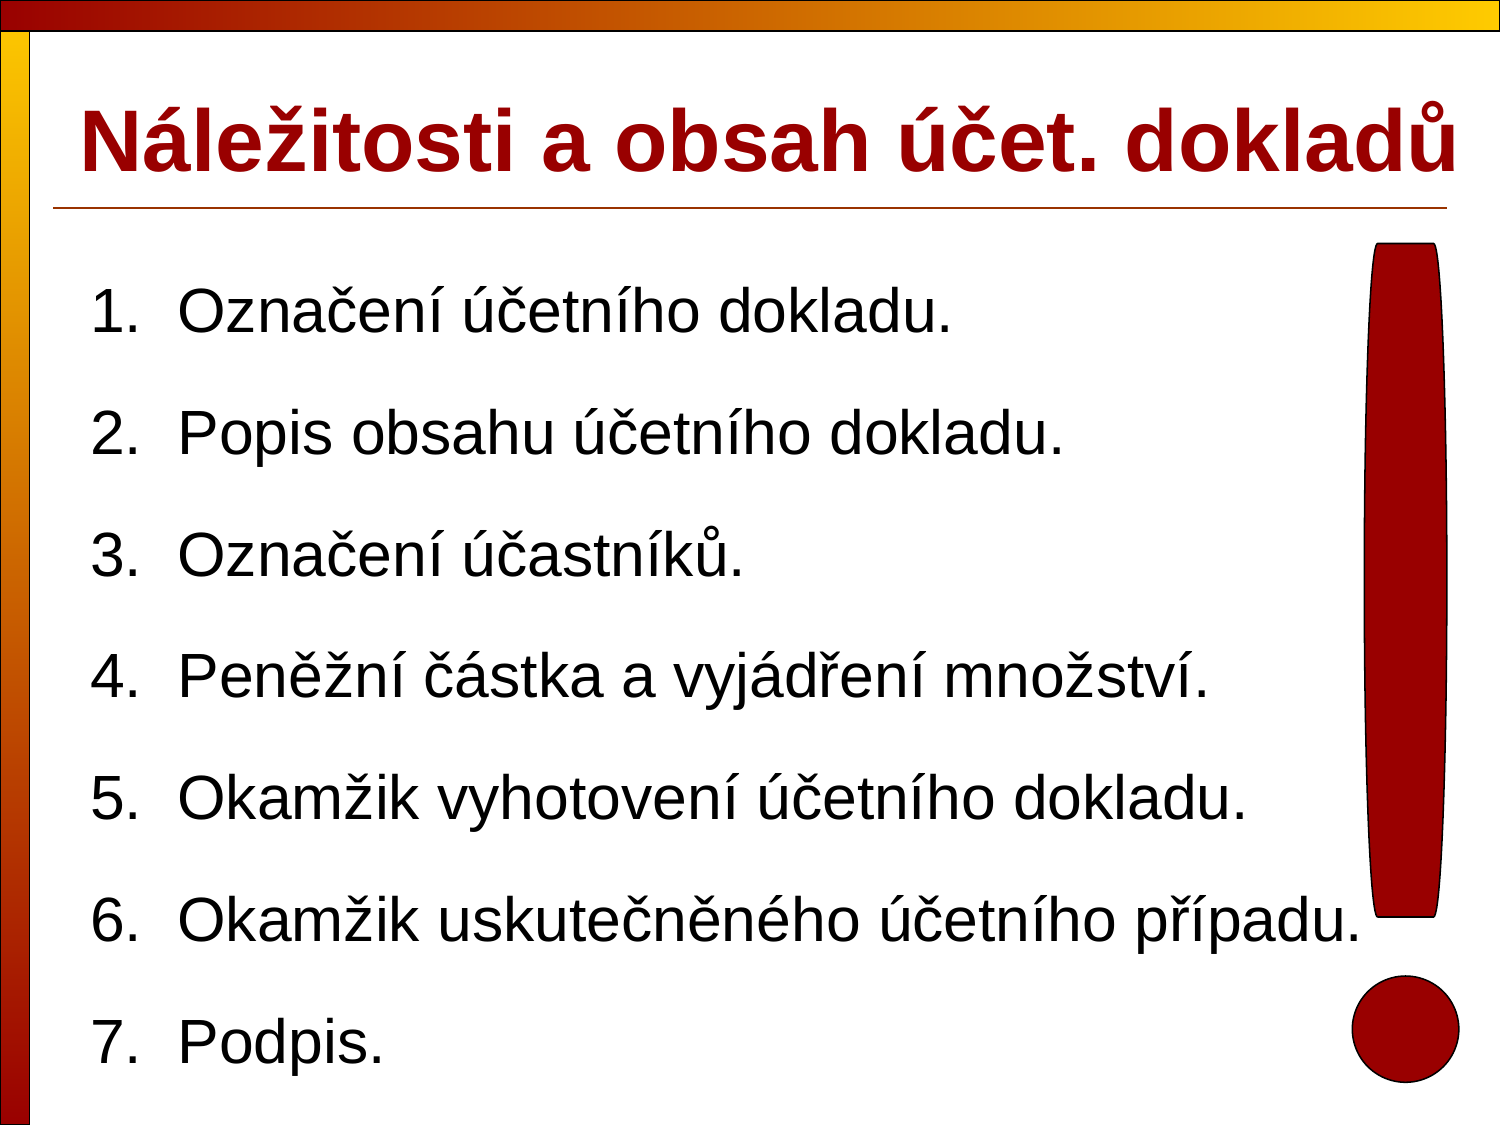

# Náležitosti a obsah účet. dokladů
Označení účetního dokladu.
Popis obsahu účetního dokladu.
Označení účastníků.
Peněžní částka a vyjádření množství.
Okamžik vyhotovení účetního dokladu.
Okamžik uskutečněného účetního případu.
Podpis.